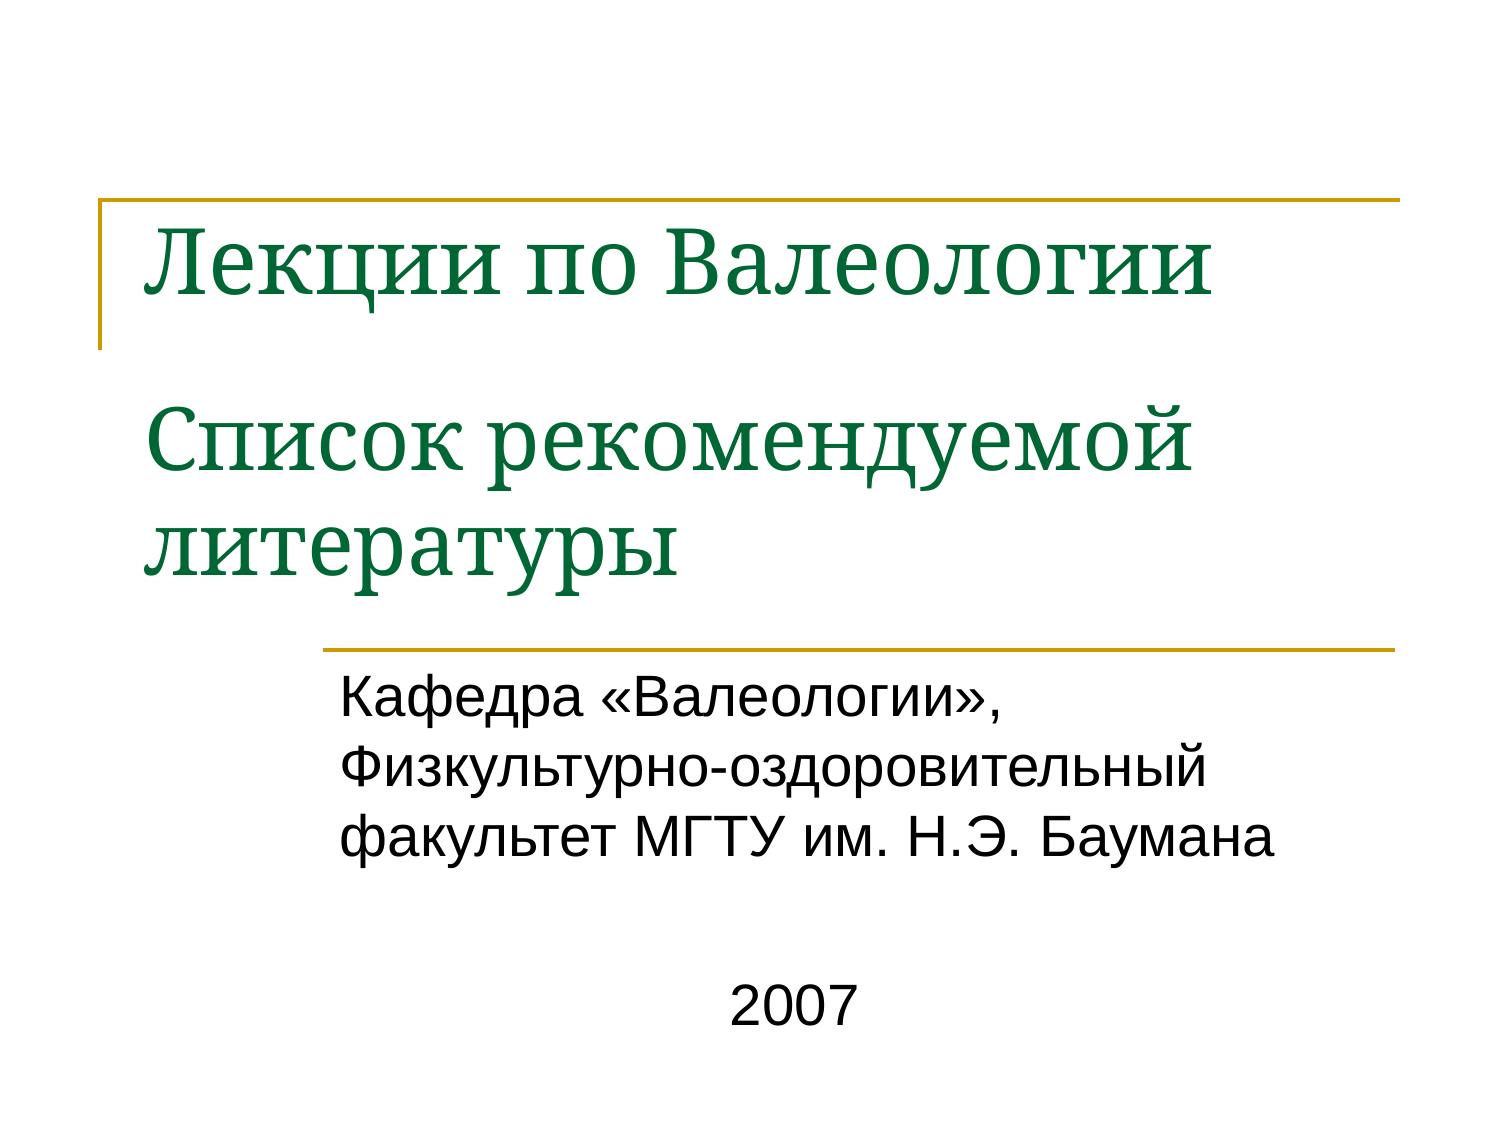

# Лекции по Валеологии
Список рекомендуемой литературы
Кафедра «Валеологии», Физкультурно-оздоровительный факультет МГТУ им. Н.Э. Баумана
 2007